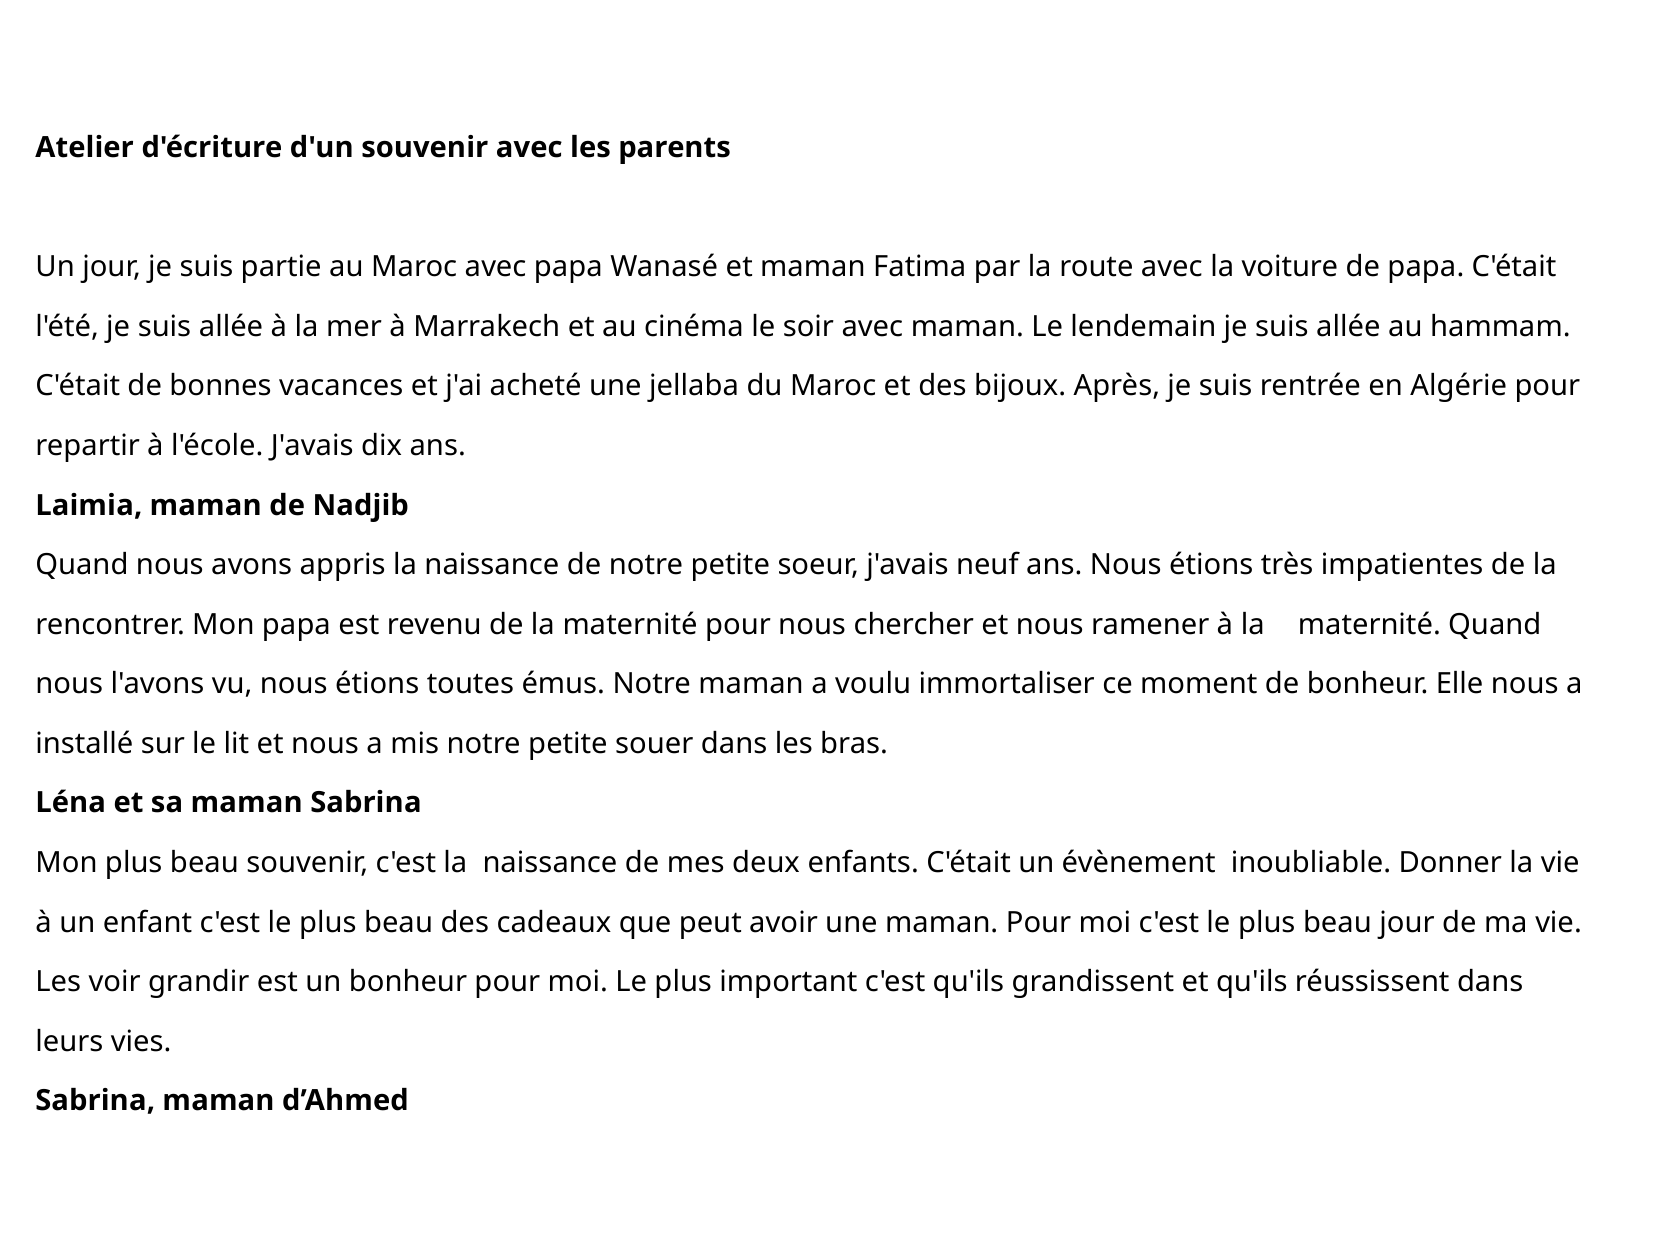

# Atelier d'écriture d'un souvenir avec les parents
Un jour, je suis partie au Maroc avec papa Wanasé et maman Fatima par la route avec la voiture de papa. C'était l'été, je suis allée à la mer à Marrakech et au cinéma le soir avec maman. Le lendemain je suis allée au hammam. C'était de bonnes vacances et j'ai acheté une jellaba du Maroc et des bijoux. Après, je suis rentrée en Algérie pour repartir à l'école. J'avais dix ans.
Laimia, maman de Nadjib
Quand nous avons appris la naissance de notre petite soeur, j'avais neuf ans. Nous étions très impatientes de la rencontrer. Mon papa est revenu de la maternité pour nous chercher et nous ramener à la	 maternité. Quand nous l'avons vu, nous étions toutes émus. Notre maman a voulu immortaliser ce moment de bonheur. Elle nous a installé sur le lit et nous a mis notre petite souer dans les bras.
Léna et sa maman Sabrina
Mon plus beau souvenir, c'est la naissance de mes deux enfants. C'était un évènement inoubliable. Donner la vie à un enfant c'est le plus beau des cadeaux que peut avoir une maman. Pour moi c'est le plus beau jour de ma vie. Les voir grandir est un bonheur pour moi. Le plus important c'est qu'ils grandissent et qu'ils réussissent dans leurs vies.
Sabrina, maman d’Ahmed